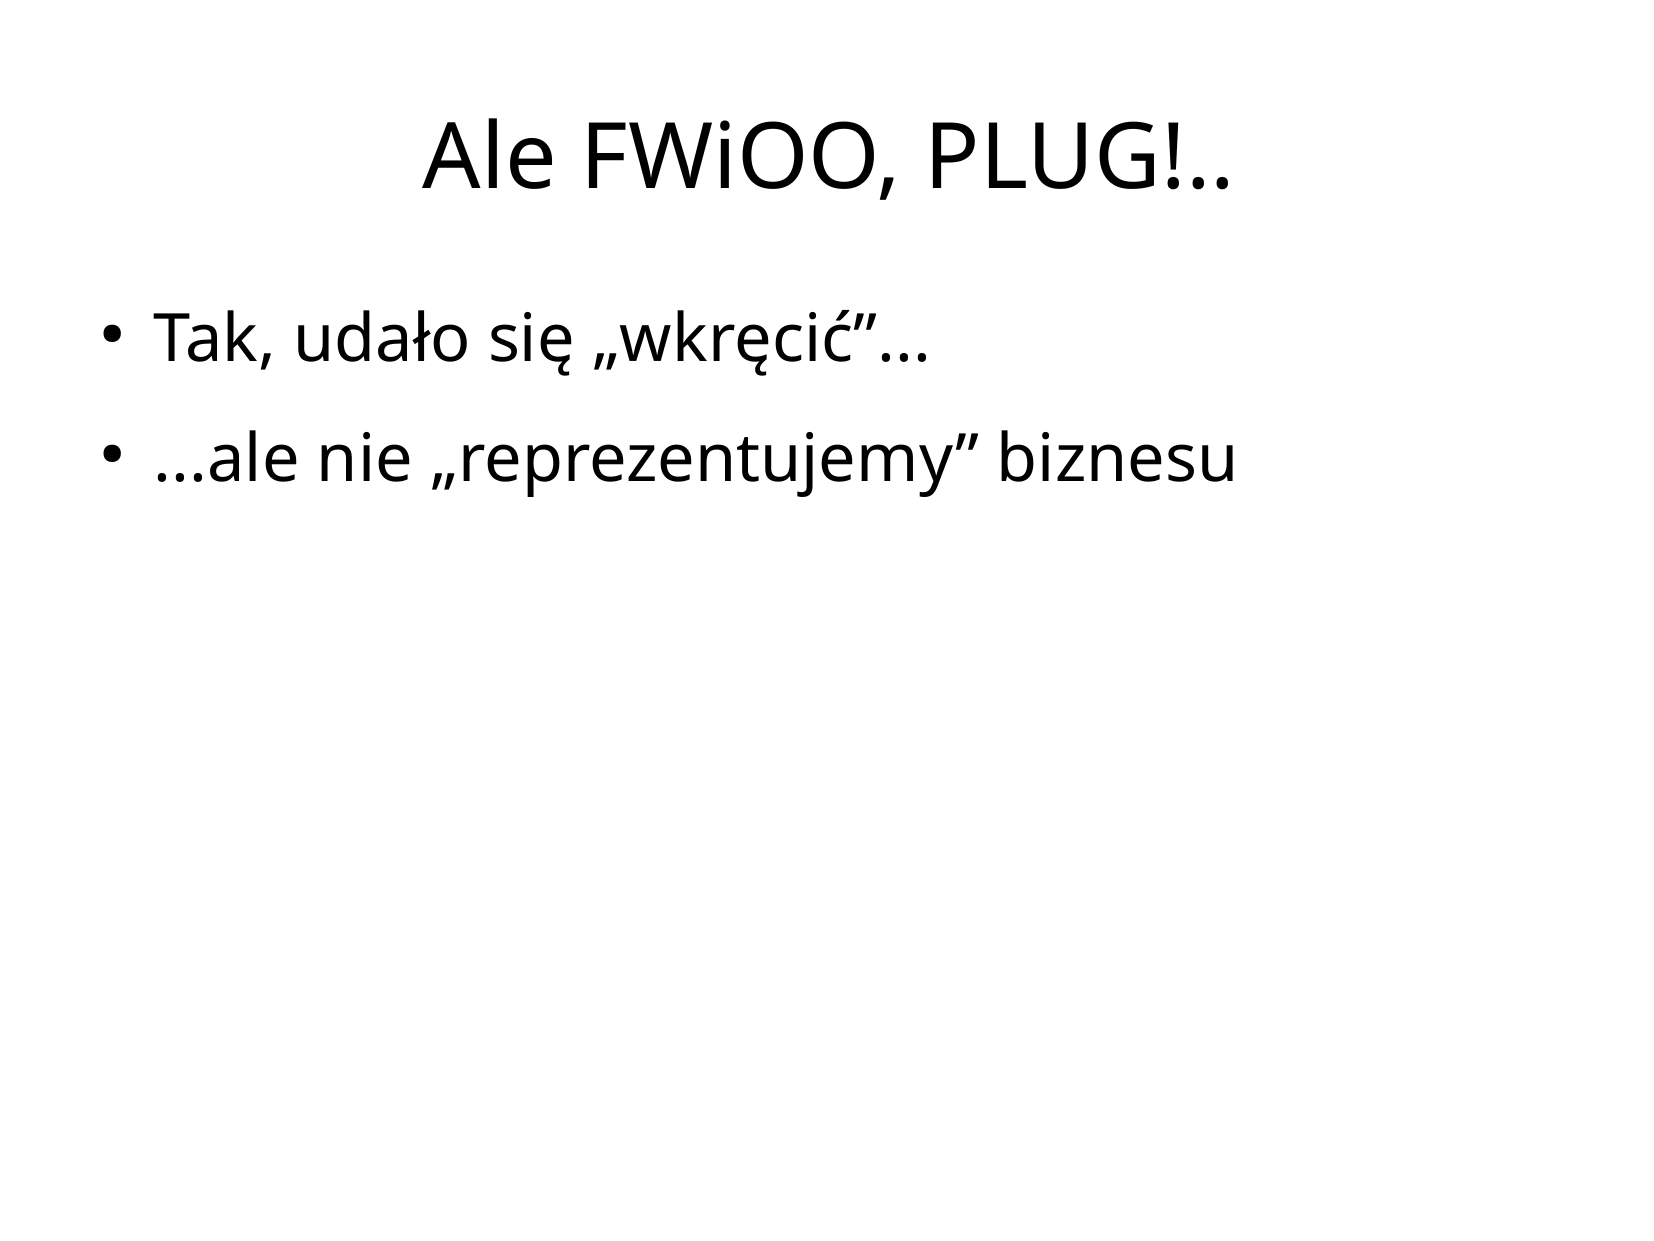

# Ale FWiOO, PLUG!..
Tak, udało się „wkręcić”...
...ale nie „reprezentujemy” biznesu